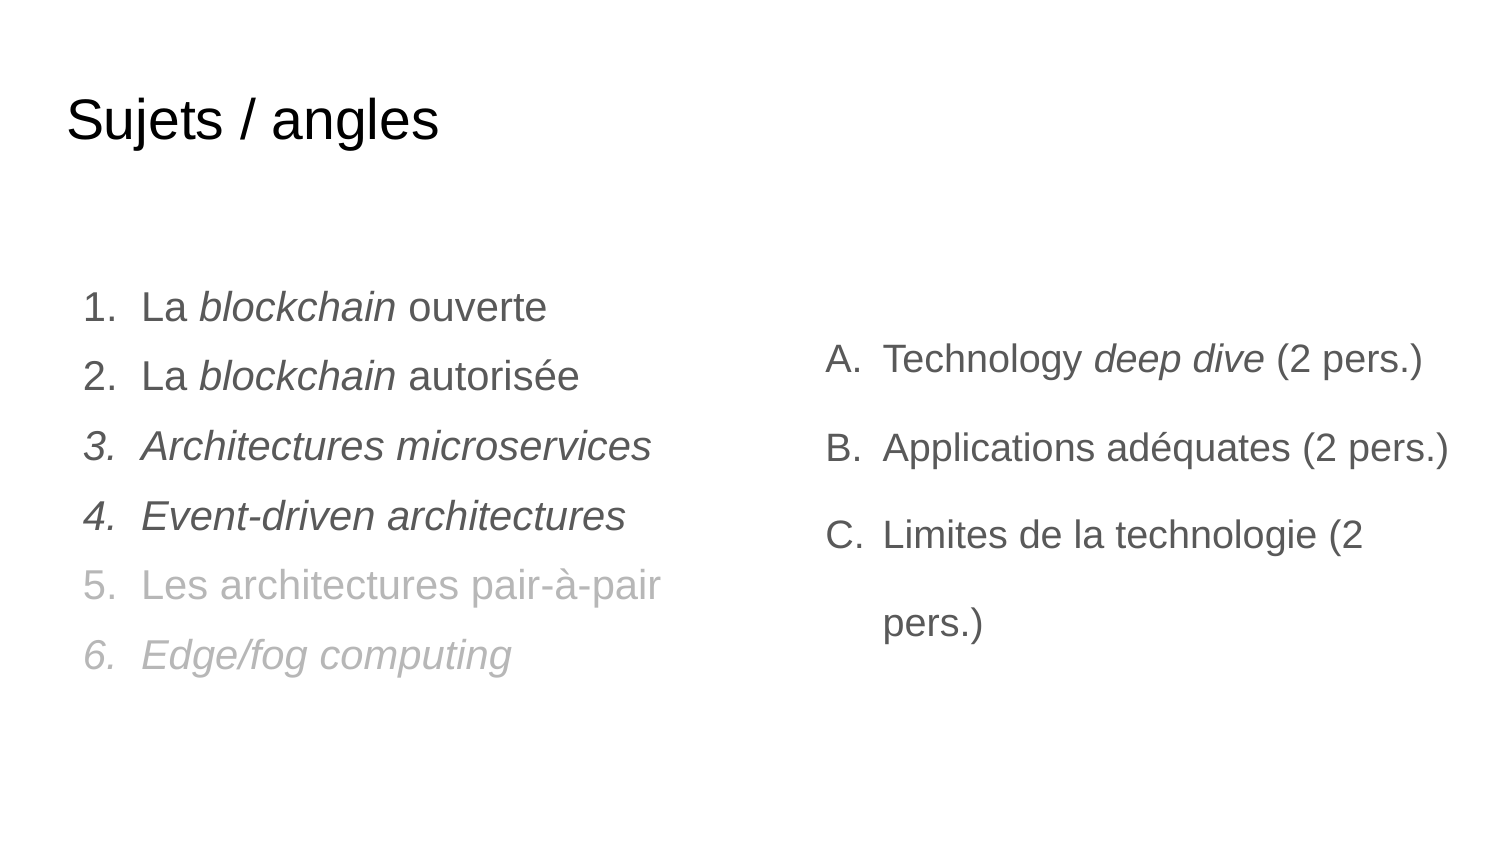

Sujets / angles
# La blockchain ouverte
La blockchain autorisée
Architectures microservices
Event-driven architectures
Les architectures pair-à-pair
Edge/fog computing
Technology deep dive (2 pers.)
Applications adéquates (2 pers.)
Limites de la technologie (2 pers.)